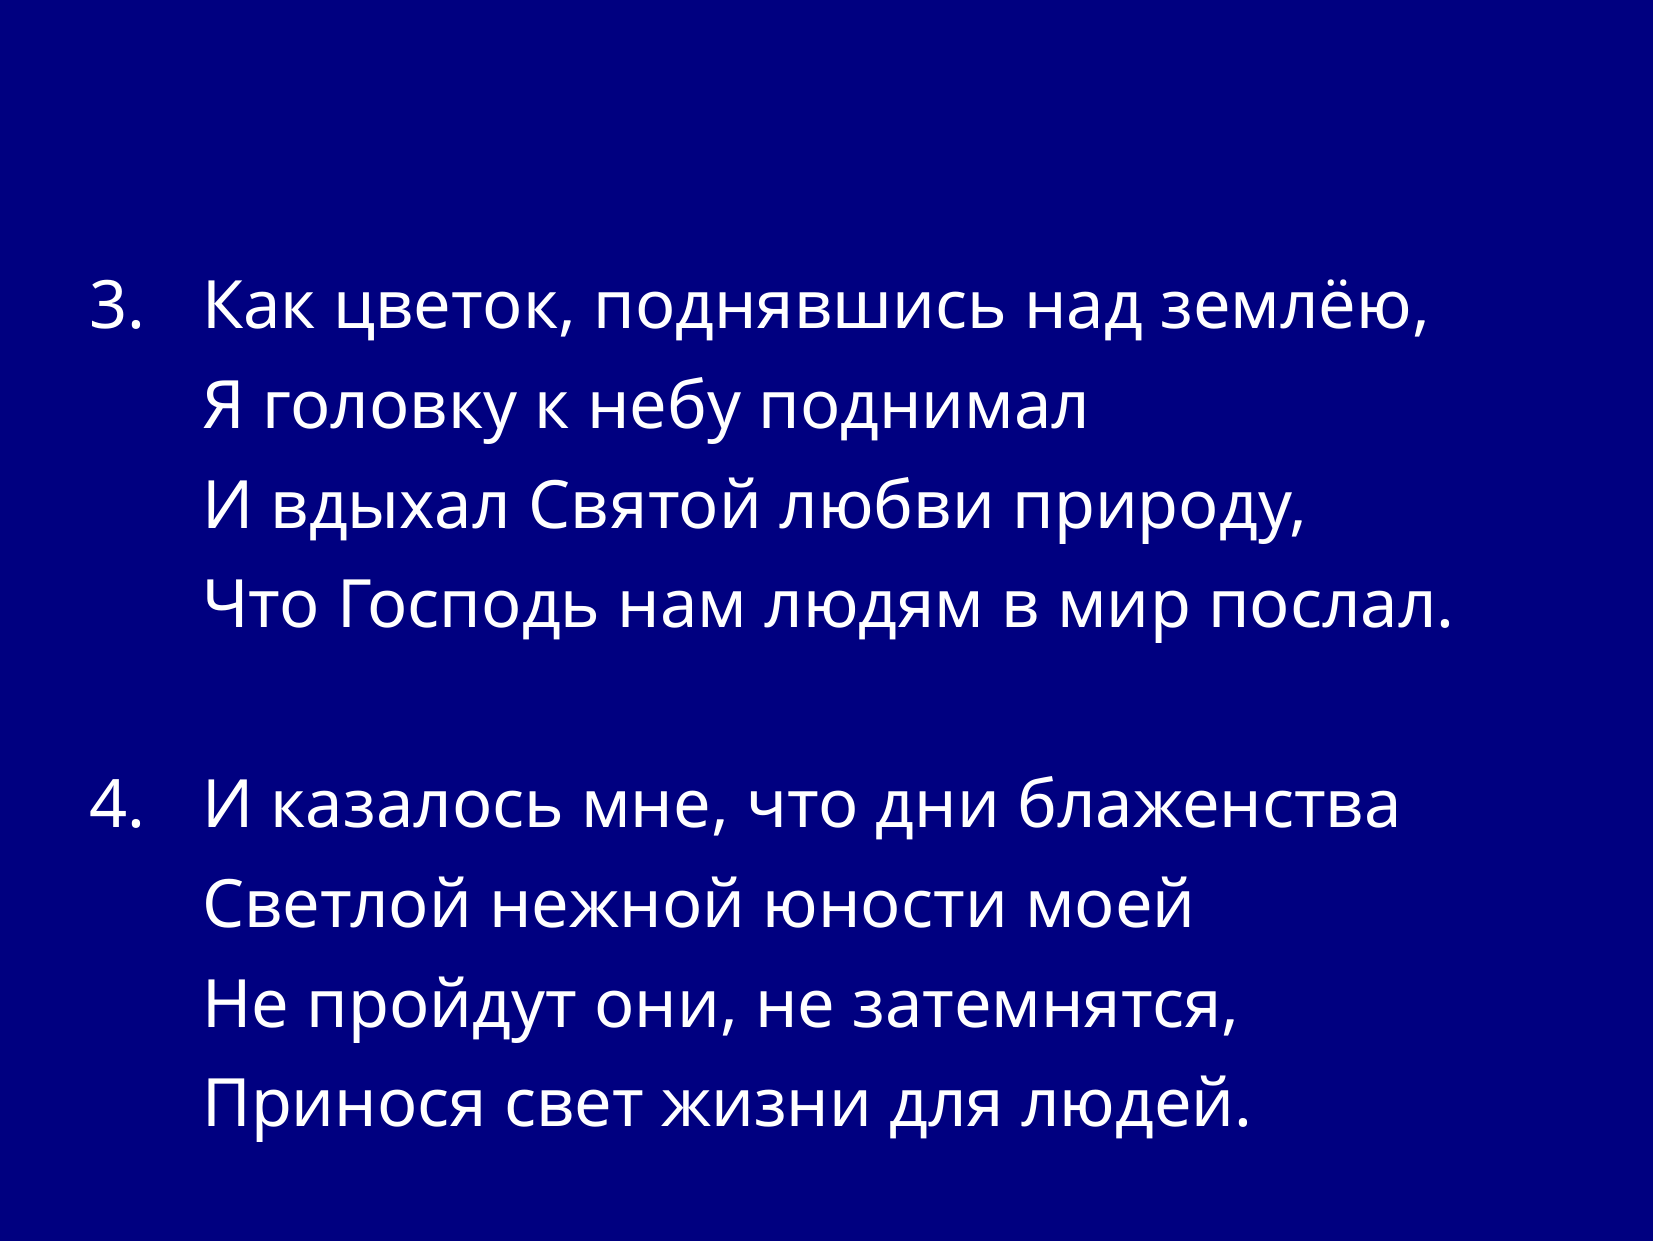

3.	Как цветок, поднявшись над землёю,
	Я головку к небу поднимал
	И вдыхал Святой любви природу,
	Что Господь нам людям в мир послал.
4.	И казалось мне, что дни блаженства
	Светлой нежной юности моей
	Не пройдут они, не затемнятся,
	Принося свет жизни для людей.